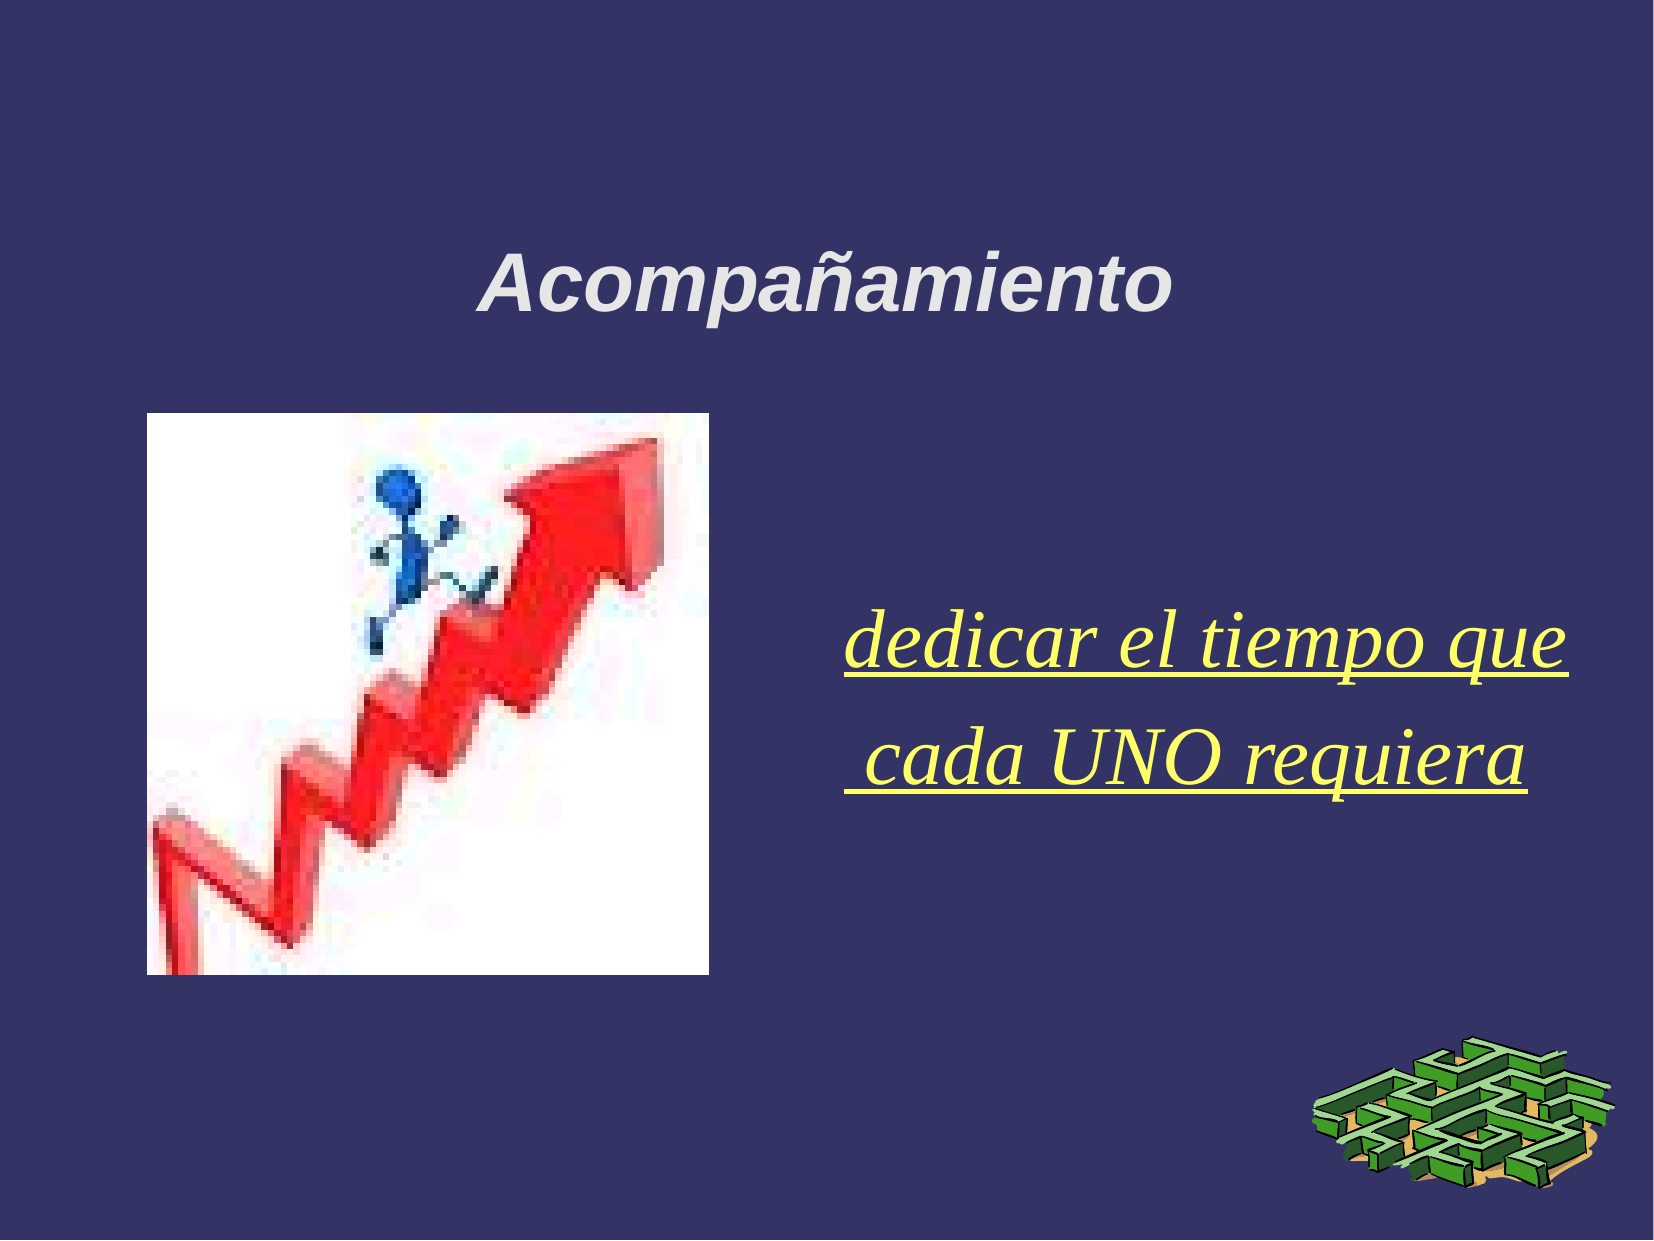

# Acompañamiento
dedicar el tiempo que
 cada UNO requiera